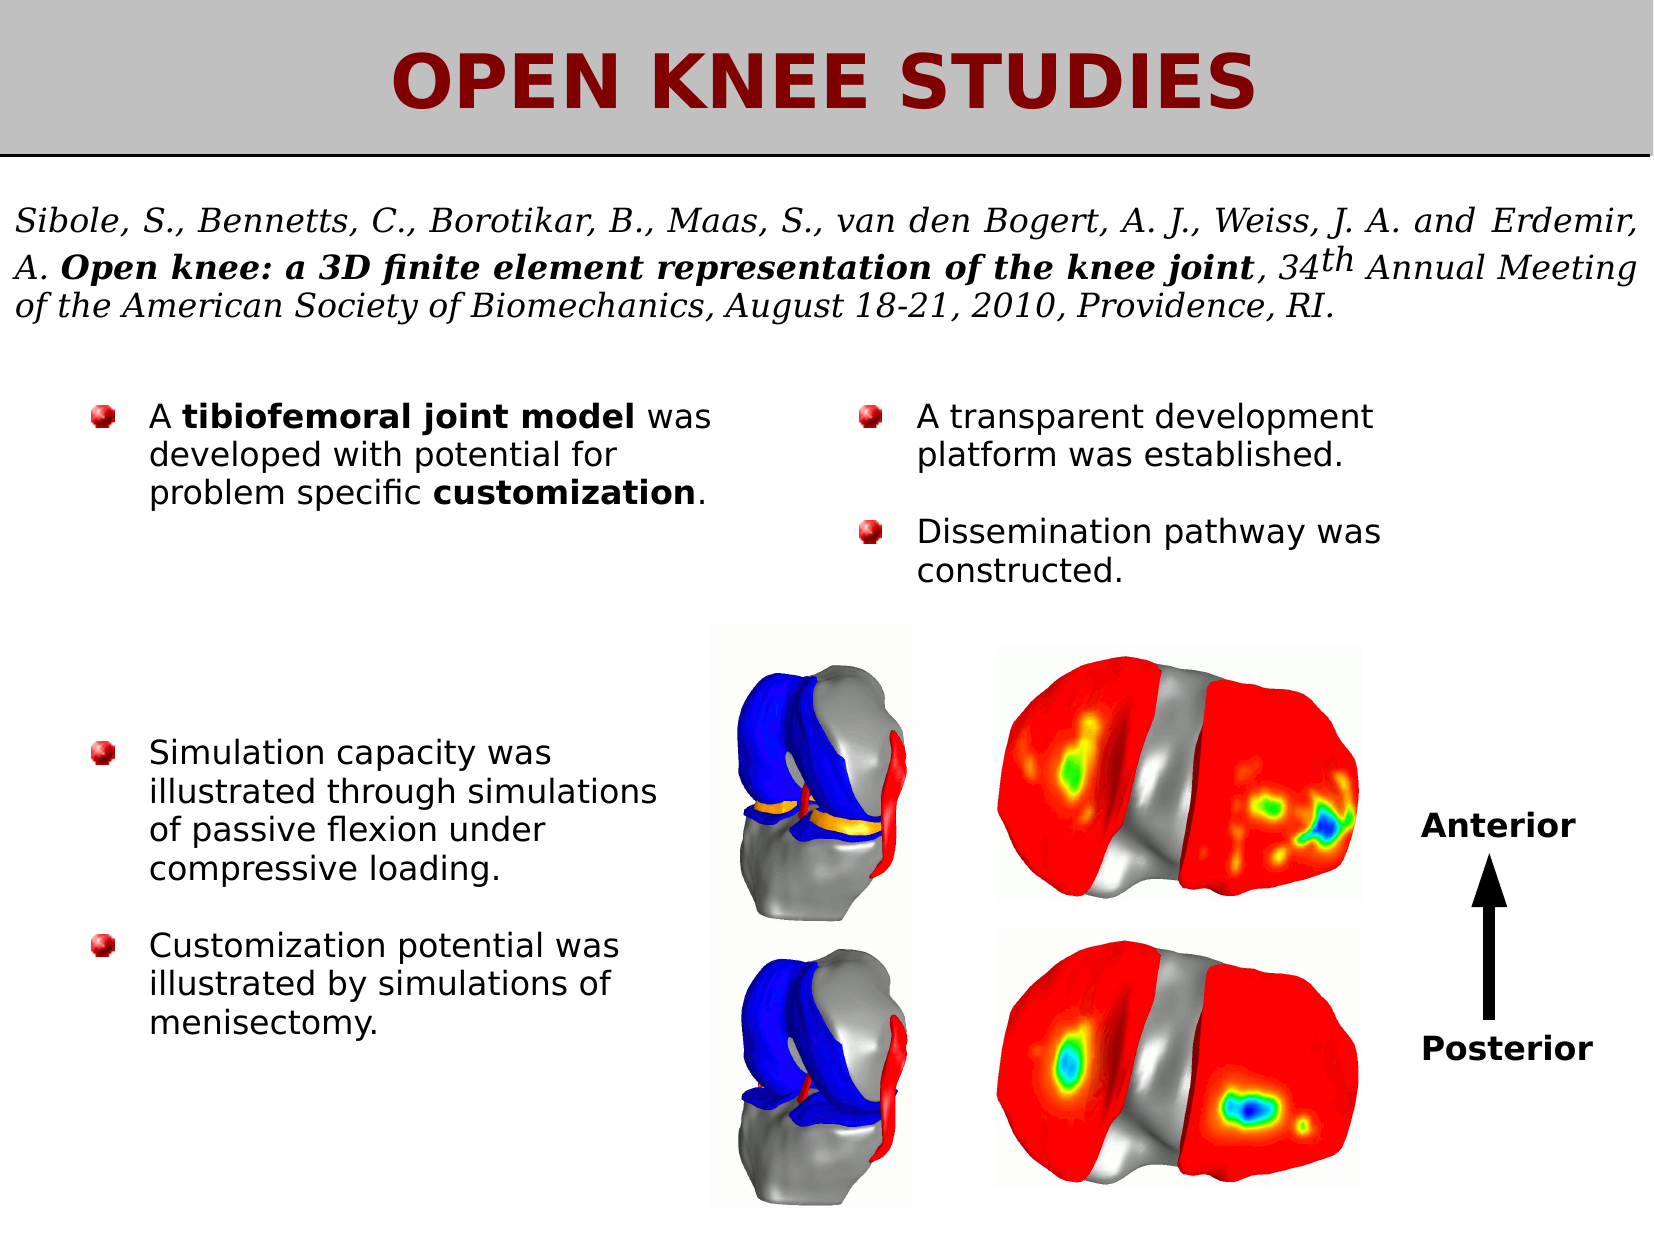

OPEN KNEE STUDIES
Sibole, S., Bennetts, C., Borotikar, B., Maas, S., van den Bogert, A. J., Weiss, J. A. and Erdemir, A. Open knee: a 3D finite element representation of the knee joint, 34th Annual Meeting of the American Society of Biomechanics, August 18-21, 2010, Providence, RI.
A tibiofemoral joint model was developed with potential for problem specific customization.
A transparent development platform was established.
Dissemination pathway was constructed.
Simulation capacity was illustrated through simulations of passive flexion under compressive loading.
Customization potential was illustrated by simulations of menisectomy.
Anterior
Posterior